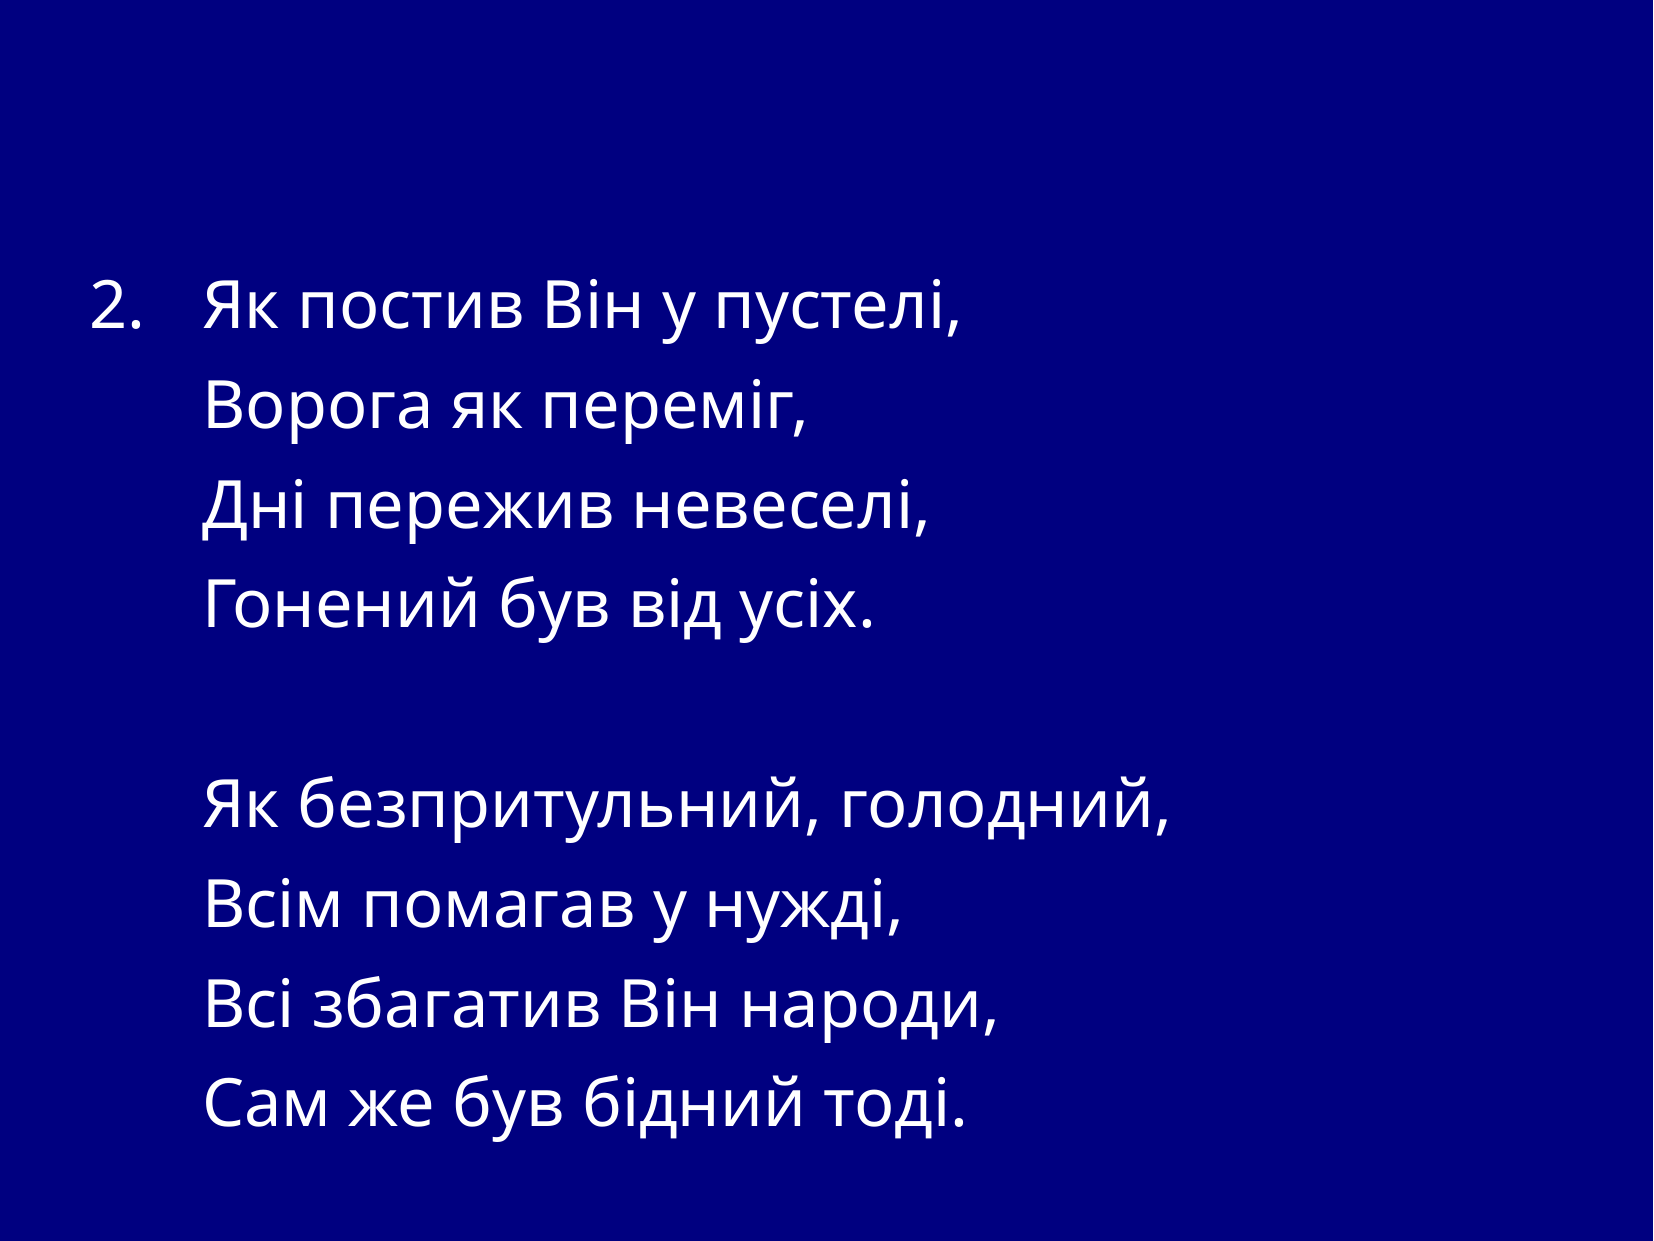

2.	Як постив Він у пустелі,
	Ворога як переміг,
	Дні пережив невеселі,
	Гонений був від усіх.
	Як безпритульний, голодний,
	Всім помагав у нужді,
	Всі збагатив Він народи,
	Сам же був бідний тоді.